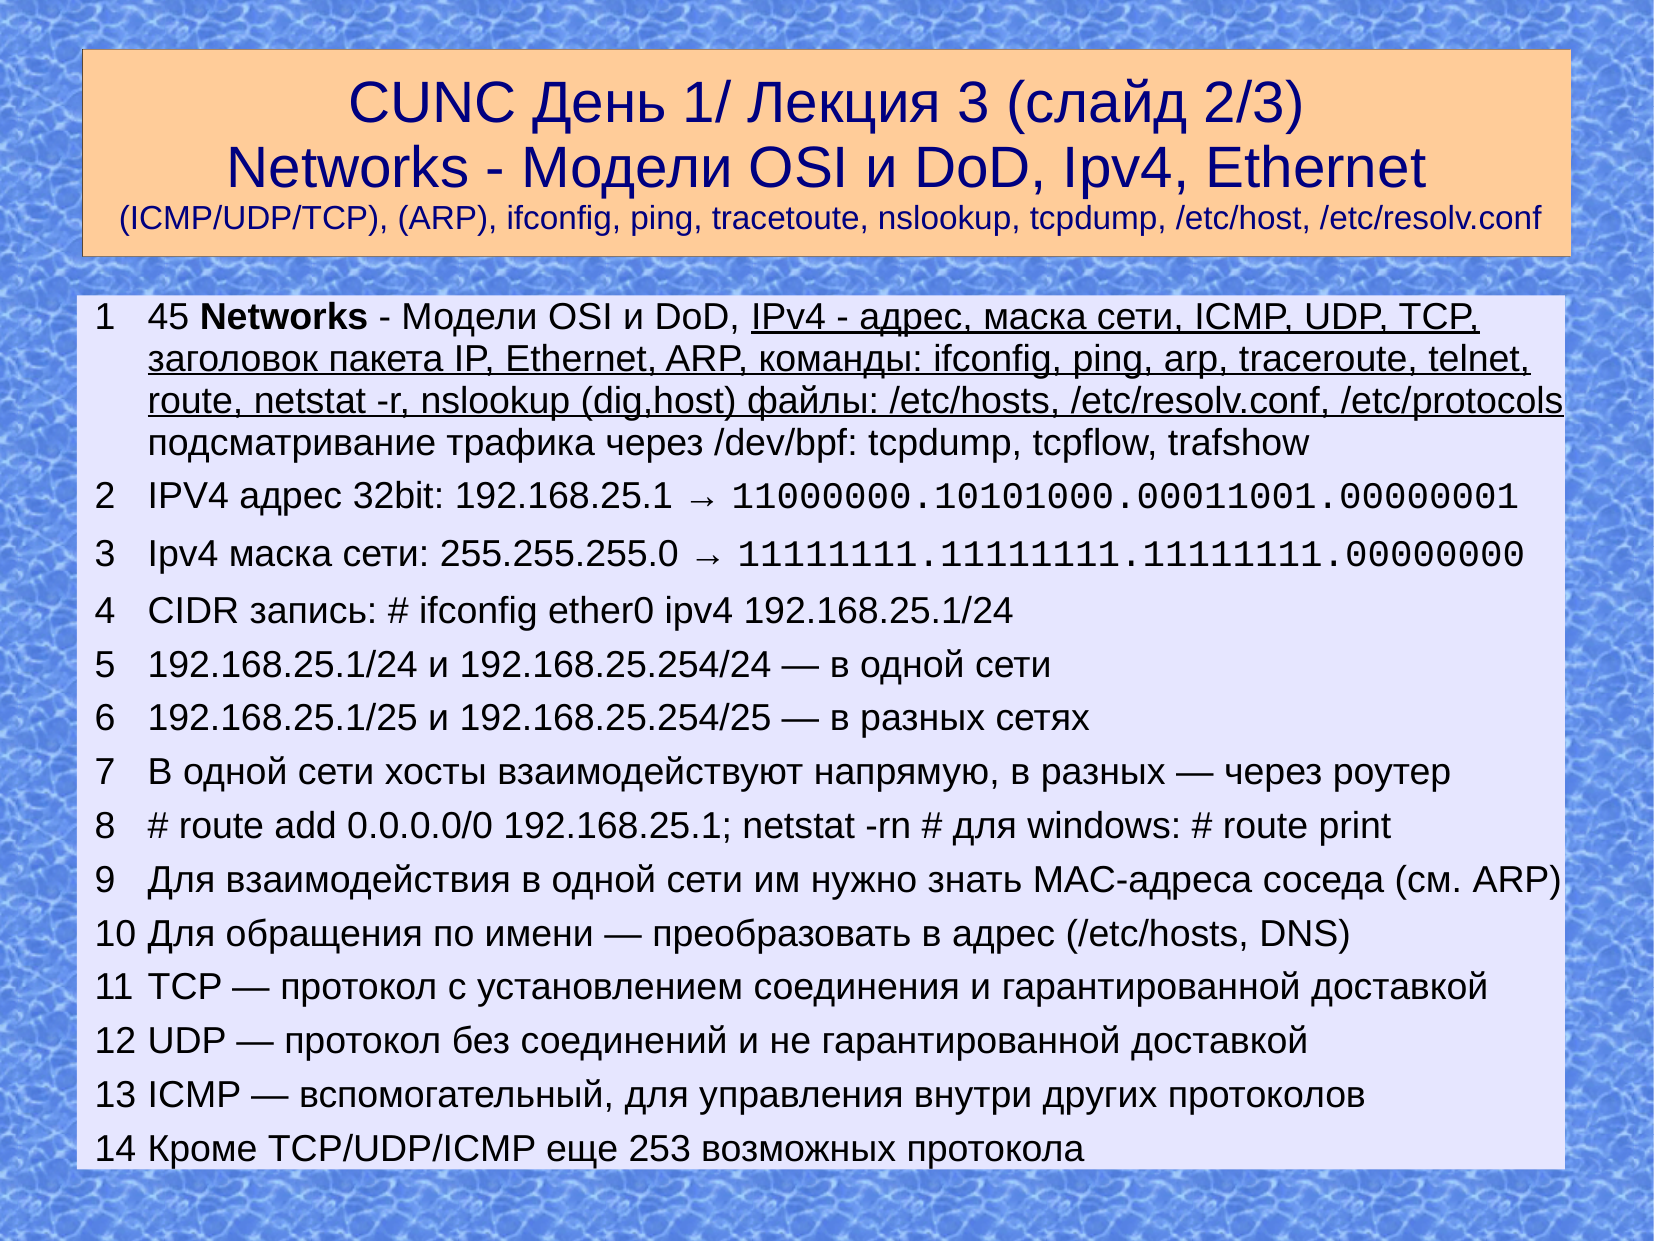

# CUNC День 1/ Лекция 3 (слайд 2/3) Networks - Модели OSI и DoD, Ipv4, Ethernet (ICMP/UDP/TCP), (ARP), ifconfig, ping, tracetoute, nslookup, tcpdump, /etc/host, /etc/resolv.conf
45 Networks - Модели OSI и DoD, IPv4 - адрес, маска сети, ICMP, UDP, TCP, заголовок пакета IP, Ethernet, ARP, команды: ifconfig, ping, arp, traceroute, telnet, route, netstat -r, nslookup (dig,host) файлы: /etc/hosts, /etc/resolv.conf, /etc/protocols подсматривание трафика через /dev/bpf: tcpdump, tcpflow, trafshow
IPV4 адрес 32bit: 192.168.25.1 → 11000000.10101000.00011001.00000001
Ipv4 маска сети: 255.255.255.0 → 11111111.11111111.11111111.00000000
CIDR запись: # ifconfig ether0 ipv4 192.168.25.1/24
192.168.25.1/24 и 192.168.25.254/24 — в одной сети
192.168.25.1/25 и 192.168.25.254/25 — в разных сетях
В одной сети хосты взаимодействуют напрямую, в разных — через роутер
# route add 0.0.0.0/0 192.168.25.1; netstat -rn # для windows: # route print
Для взаимодействия в одной сети им нужно знать MAC-адреса соседа (см. ARP)
Для обращения по имени — преобразовать в адрес (/etc/hosts, DNS)
TCP — протокол с установлением соединения и гарантированной доставкой
UDP — протокол без соединений и не гарантированной доставкой
ICMP — вспомогательный, для управления внутри других протоколов
Кроме TCP/UDP/ICMP еще 253 возможных протокола